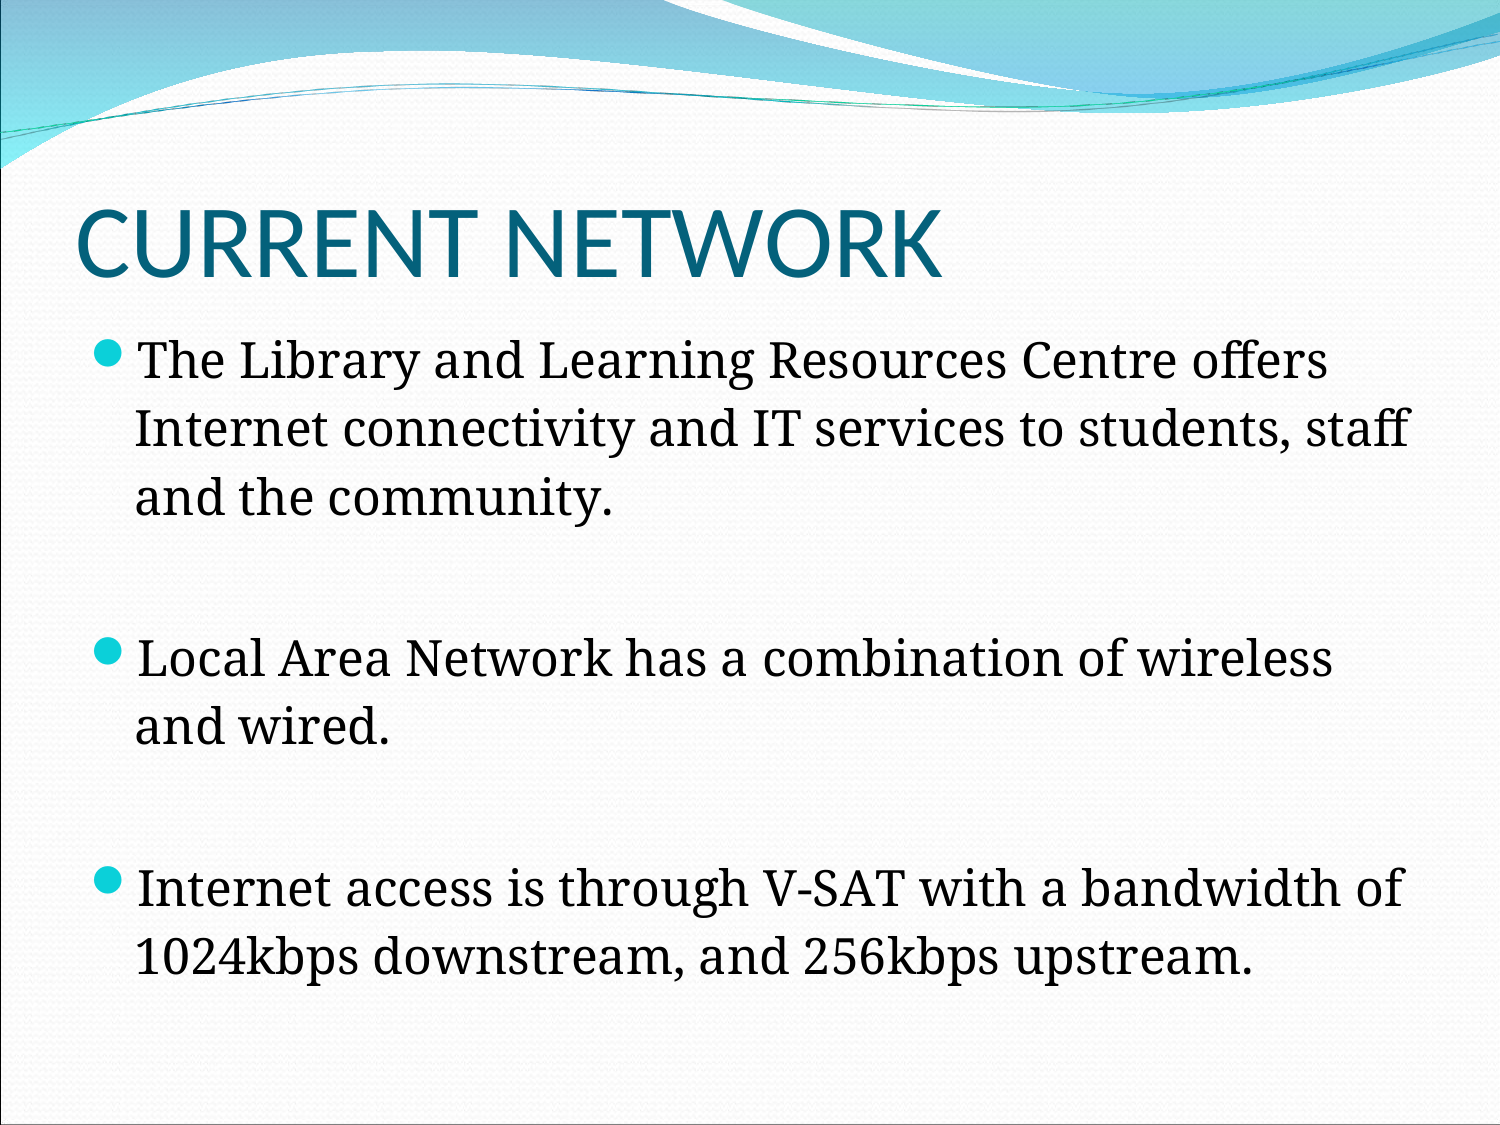

# CURRENT NETWORK
The Library and Learning Resources Centre offers Internet connectivity and IT services to students, staff and the community.
Local Area Network has a combination of wireless and wired.
Internet access is through V-SAT with a bandwidth of 1024kbps downstream, and 256kbps upstream.